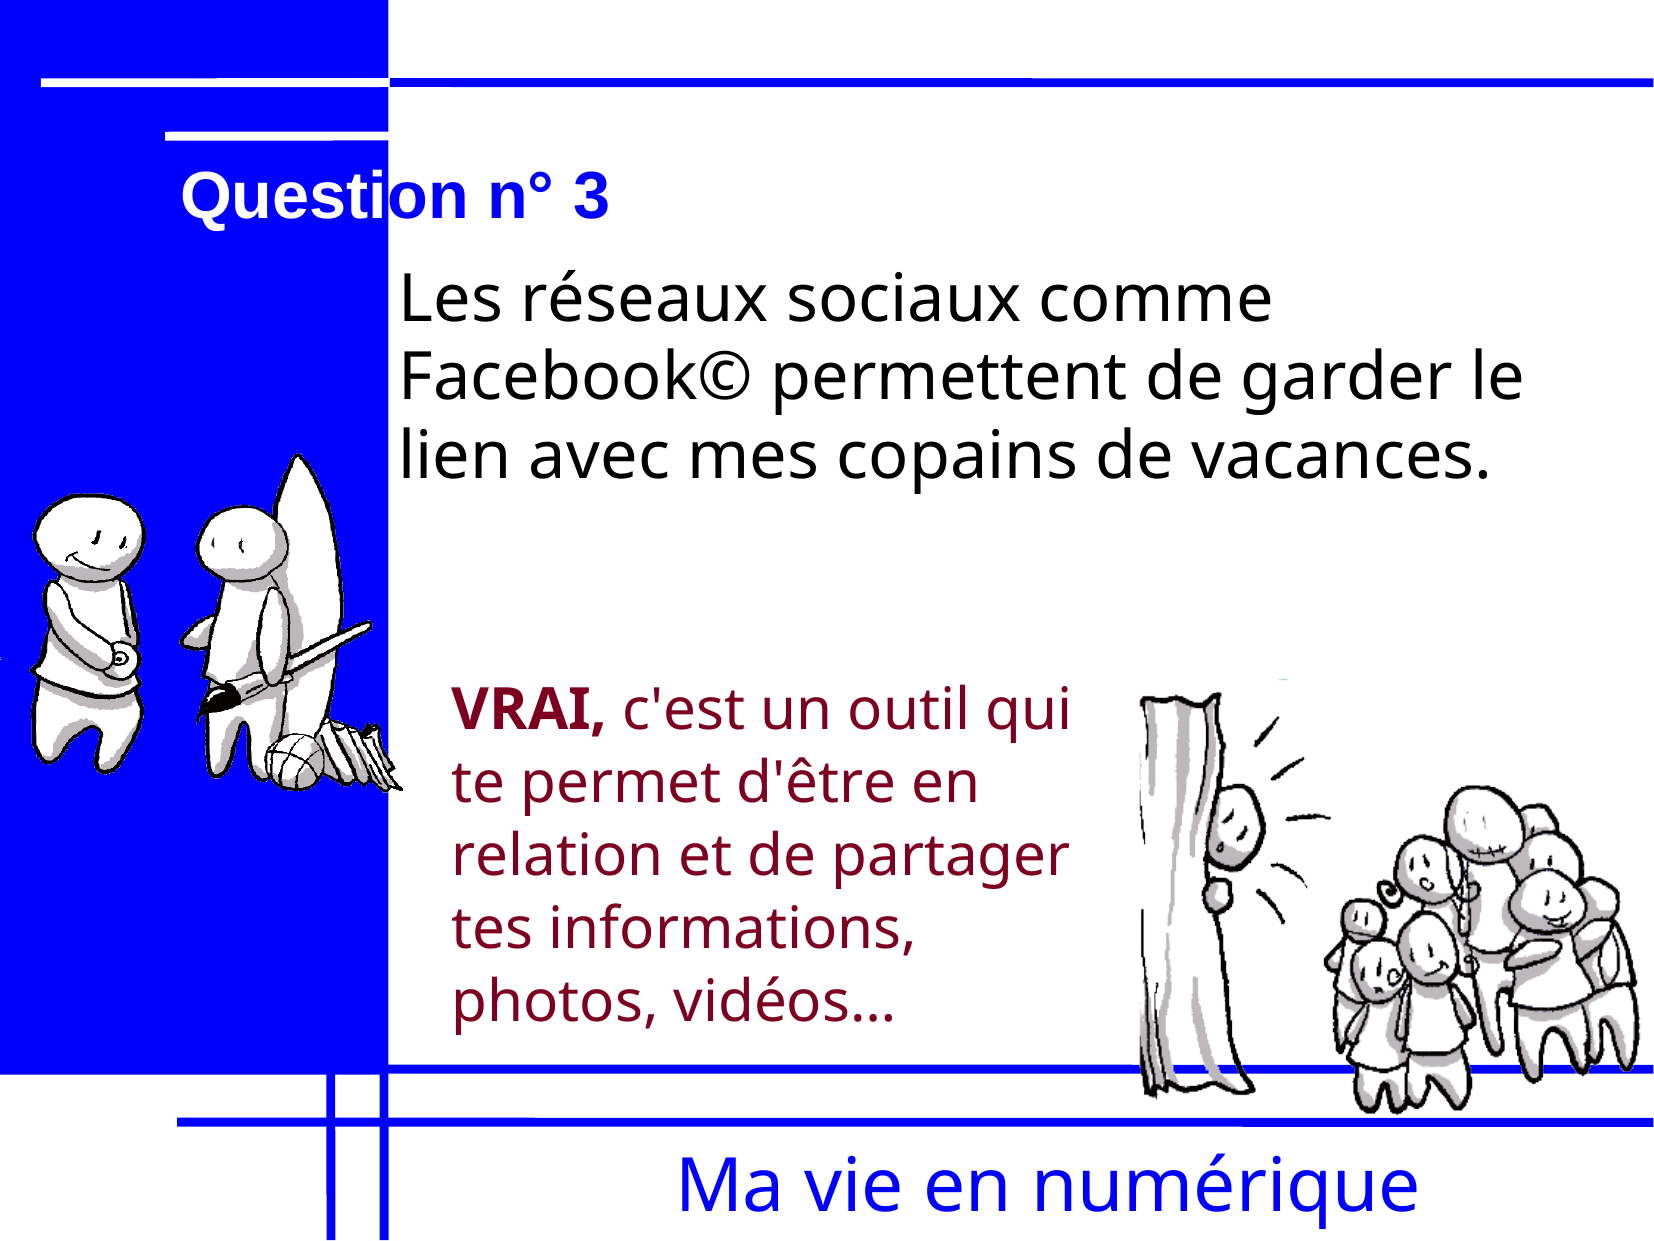

Question n° 3
Les réseaux sociaux comme Facebook© permettent de garder le lien avec mes copains de vacances.
VRAI, c'est un outil qui te permet d'être en relation et de partager tes informations, photos, vidéos…
Ma vie en numérique